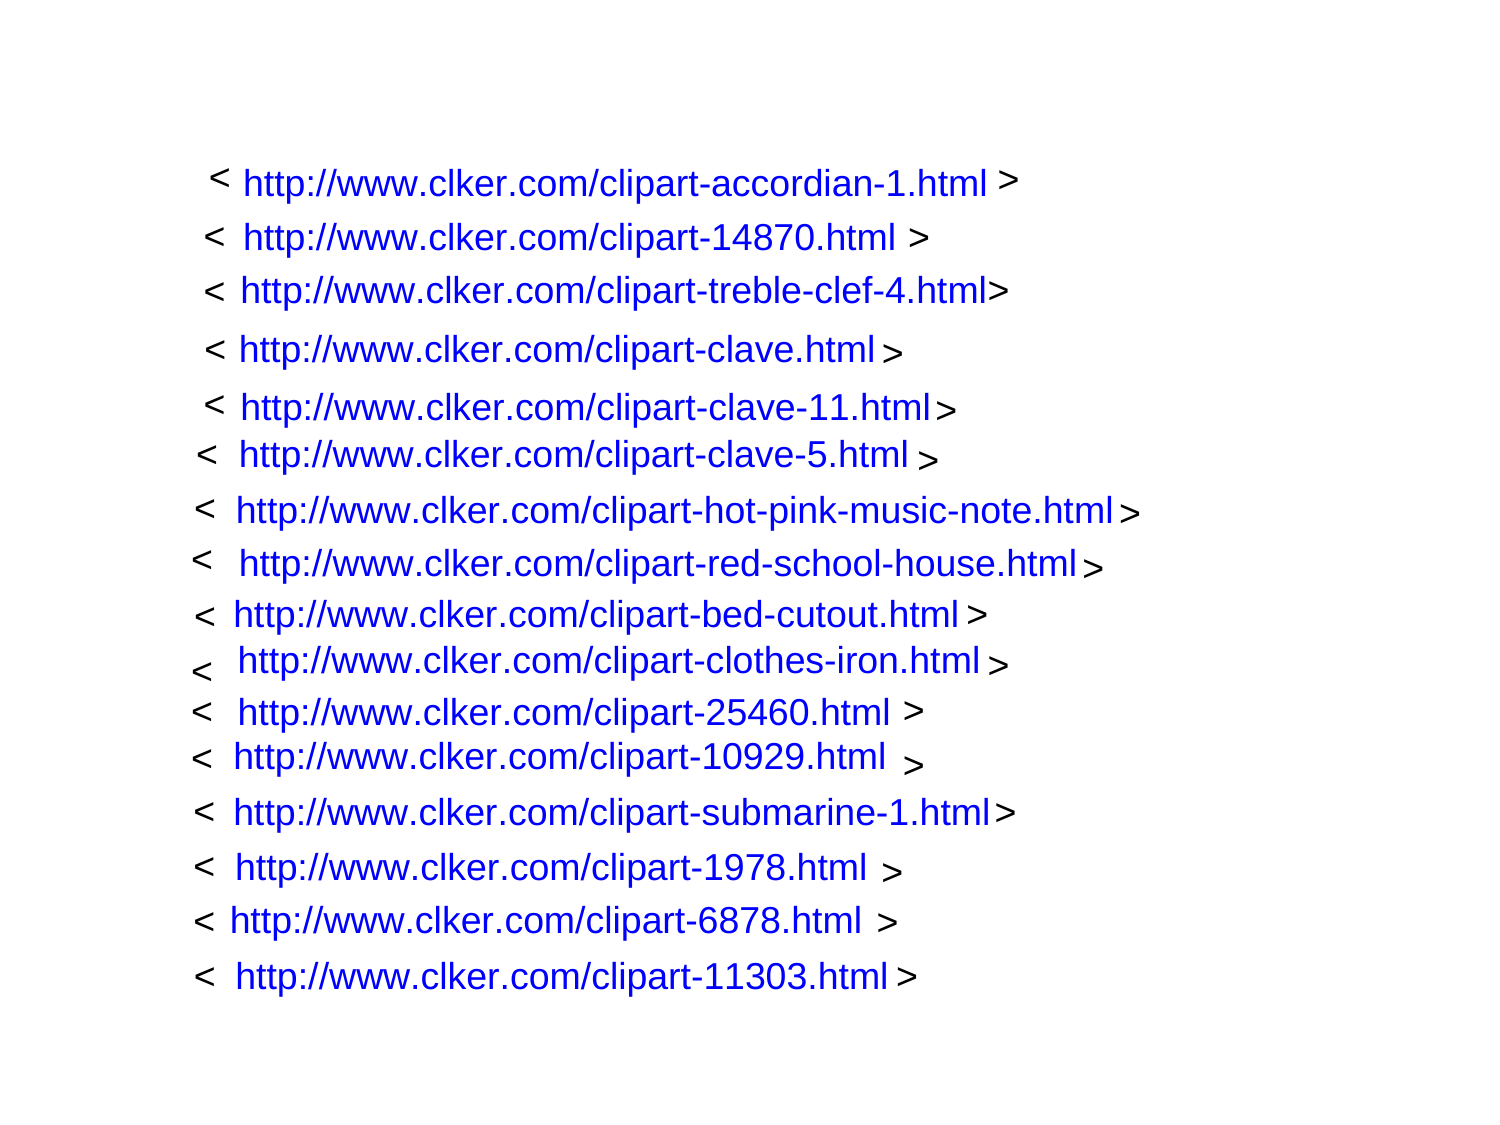

<
>
http://www.clker.com/clipart-accordian-1.html
<
http://www.clker.com/clipart-14870.html
>
http://www.clker.com/clipart-treble-clef-4.html
>
<
<
http://www.clker.com/clipart-clave.html
>
<
http://www.clker.com/clipart-clave-11.html
>
<
http://www.clker.com/clipart-clave-5.html
>
<
http://www.clker.com/clipart-hot-pink-music-note.html
>
<
http://www.clker.com/clipart-red-school-house.html
>
http://www.clker.com/clipart-bed-cutout.html
>
<
http://www.clker.com/clipart-clothes-iron.html
>
<
>
<
http://www.clker.com/clipart-25460.html
http://www.clker.com/clipart-10929.html
<
>
<
http://www.clker.com/clipart-submarine-1.html
>
<
http://www.clker.com/clipart-1978.html
>
http://www.clker.com/clipart-6878.html
<
>
<
http://www.clker.com/clipart-11303.html
>